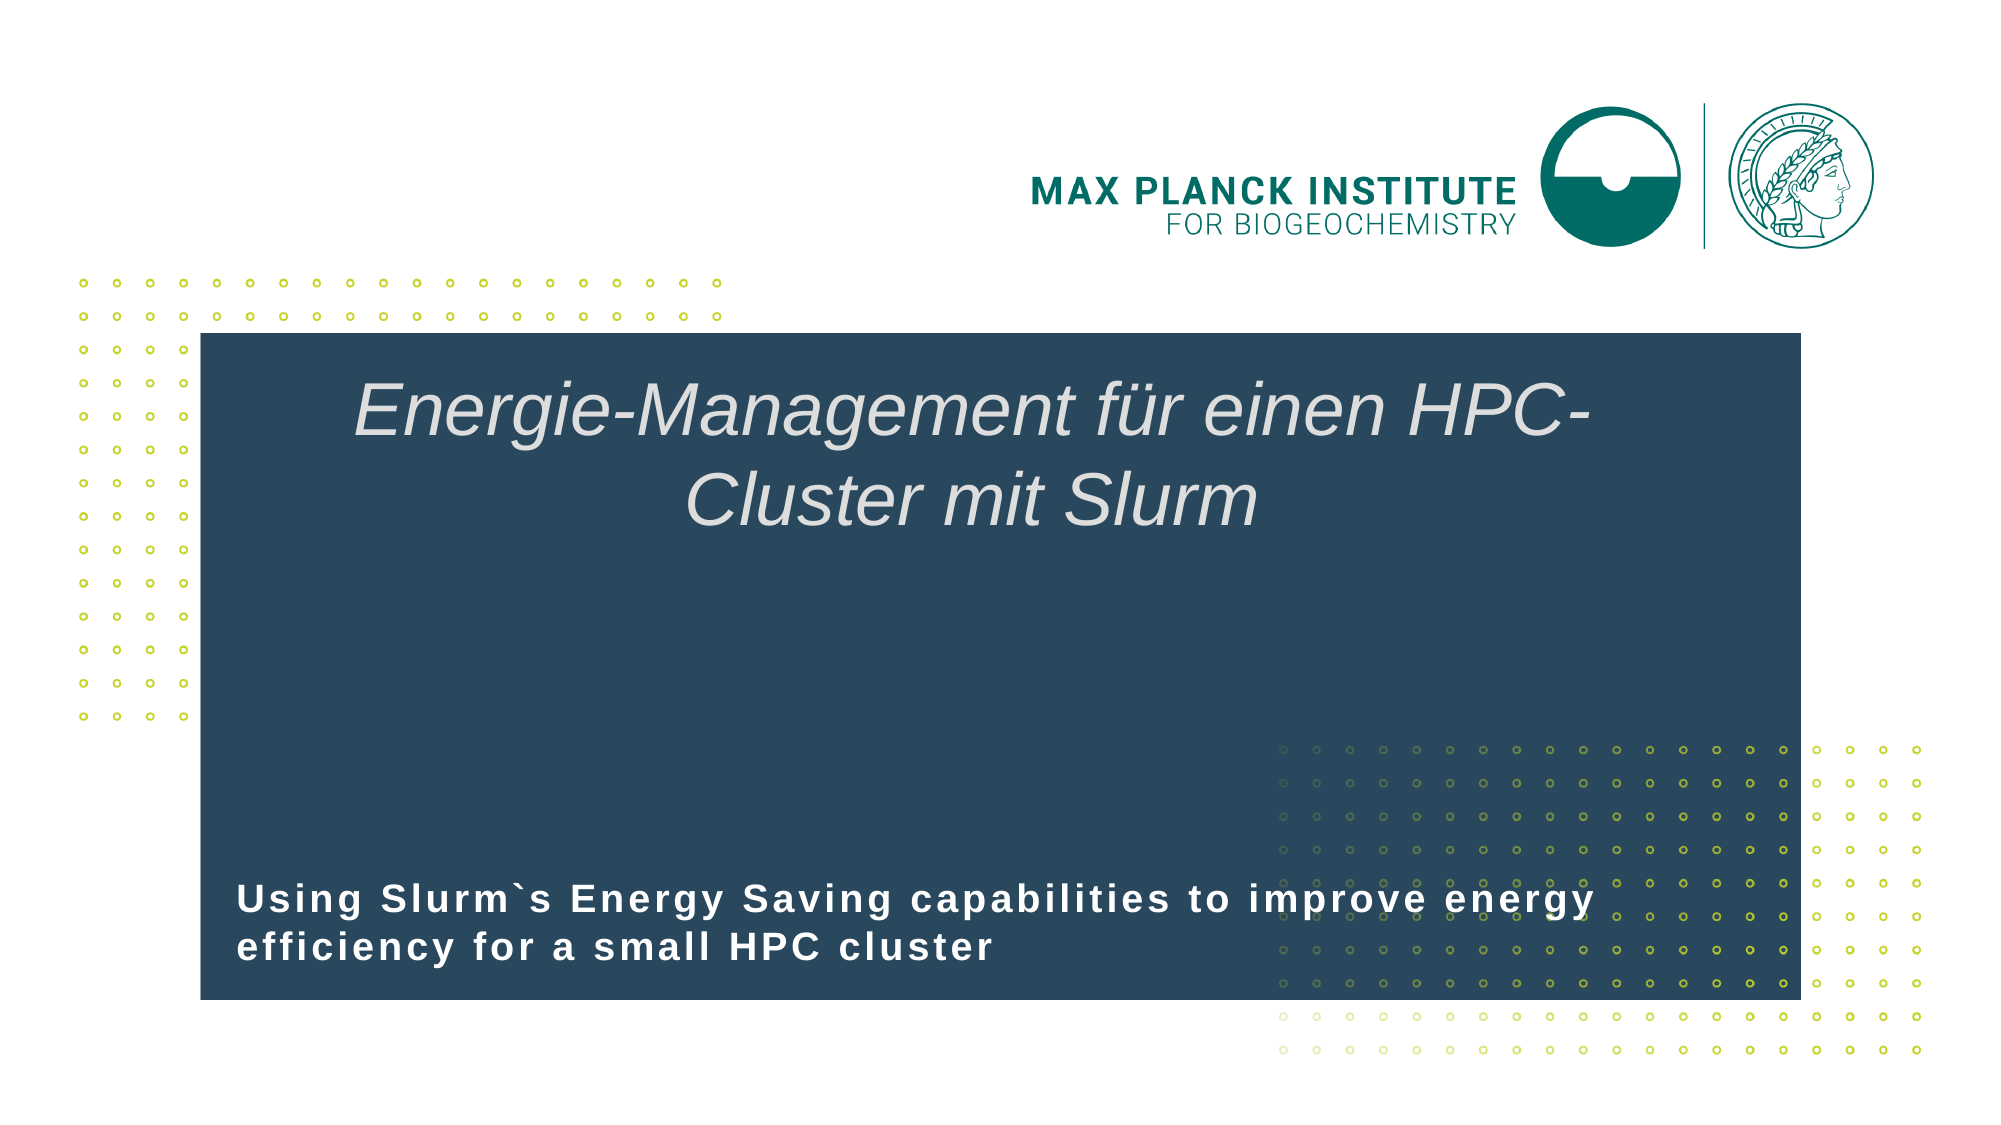

# Energie-Management für einen HPC-Cluster mit Slurm
Using Slurm`s Energy Saving capabilities to improve energy efficiency for a small HPC cluster